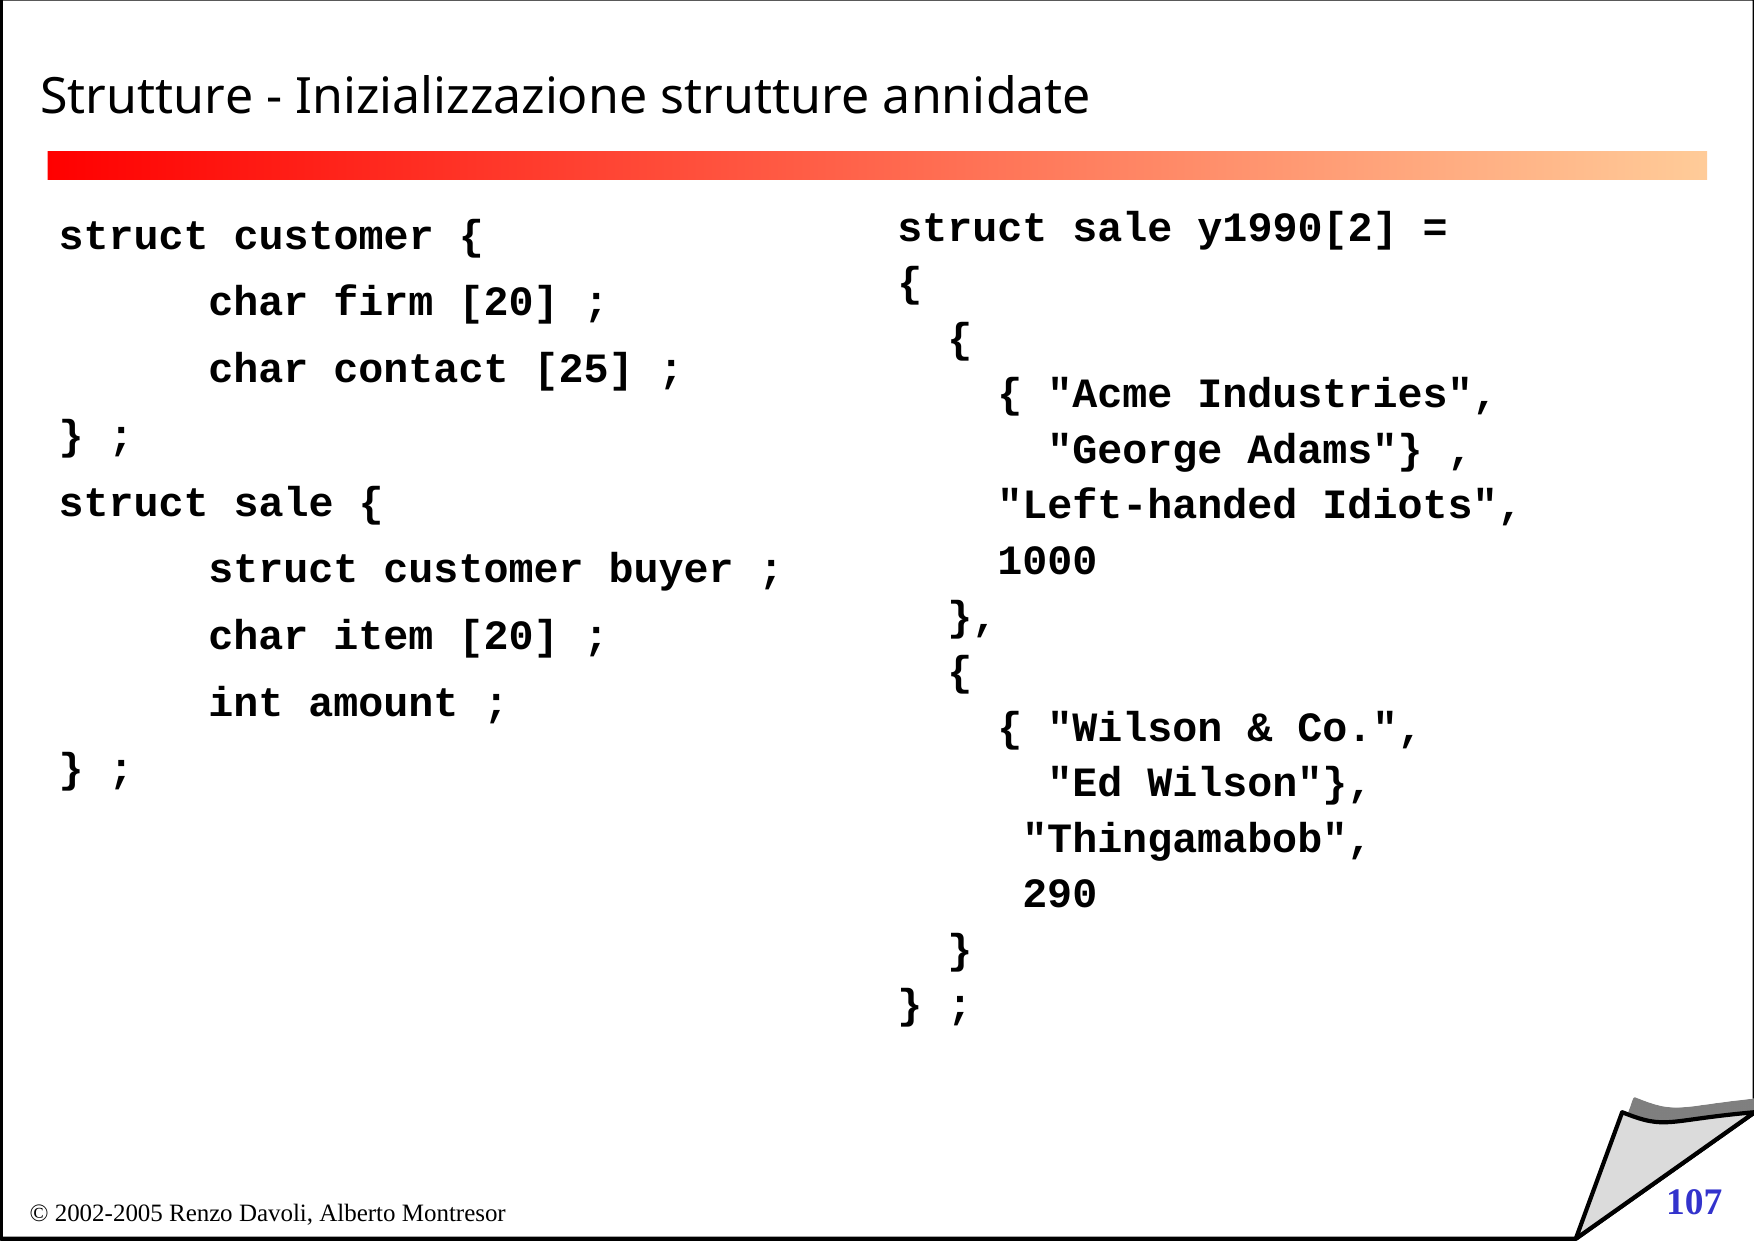

# Strutture - Inizializzazione strutture annidate
struct customer {
	char firm [20] ;
	char contact [25] ;
} ;
struct sale {
	struct customer buyer ;
	char item [20] ;
	int amount ;
} ;
struct sale y1990[2] =
{
 {
 { "Acme Industries",
 "George Adams"} ,
 "Left-handed Idiots",
 1000
 },
 {
 { "Wilson & Co.",
 "Ed Wilson"},
 "Thingamabob",
 290
 }
} ;